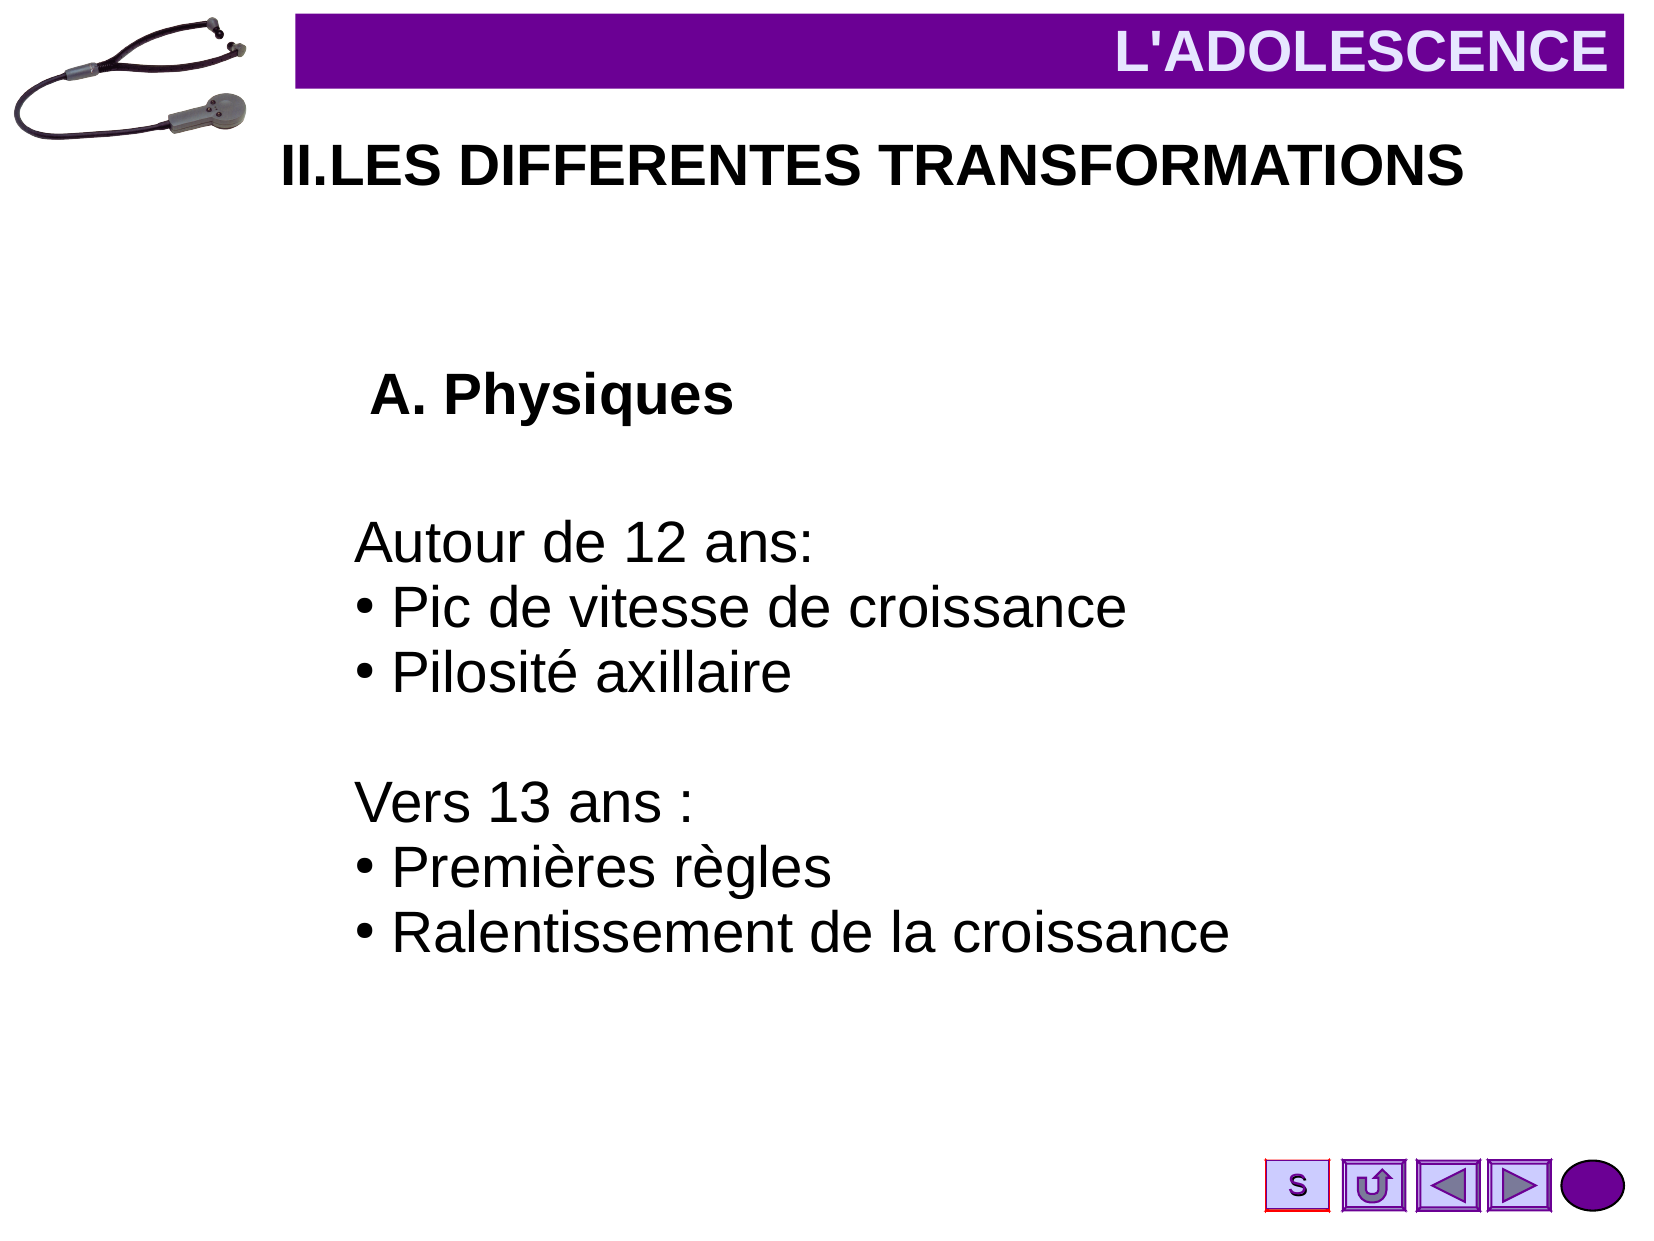

L'ADOLESCENCE
II.LES DIFFERENTES TRANSFORMATIONS
A. Physiques
Autour de 12 ans:
 Pic de vitesse de croissance
 Pilosité axillaire
Vers 13 ans :
 Premières règles
 Ralentissement de la croissance